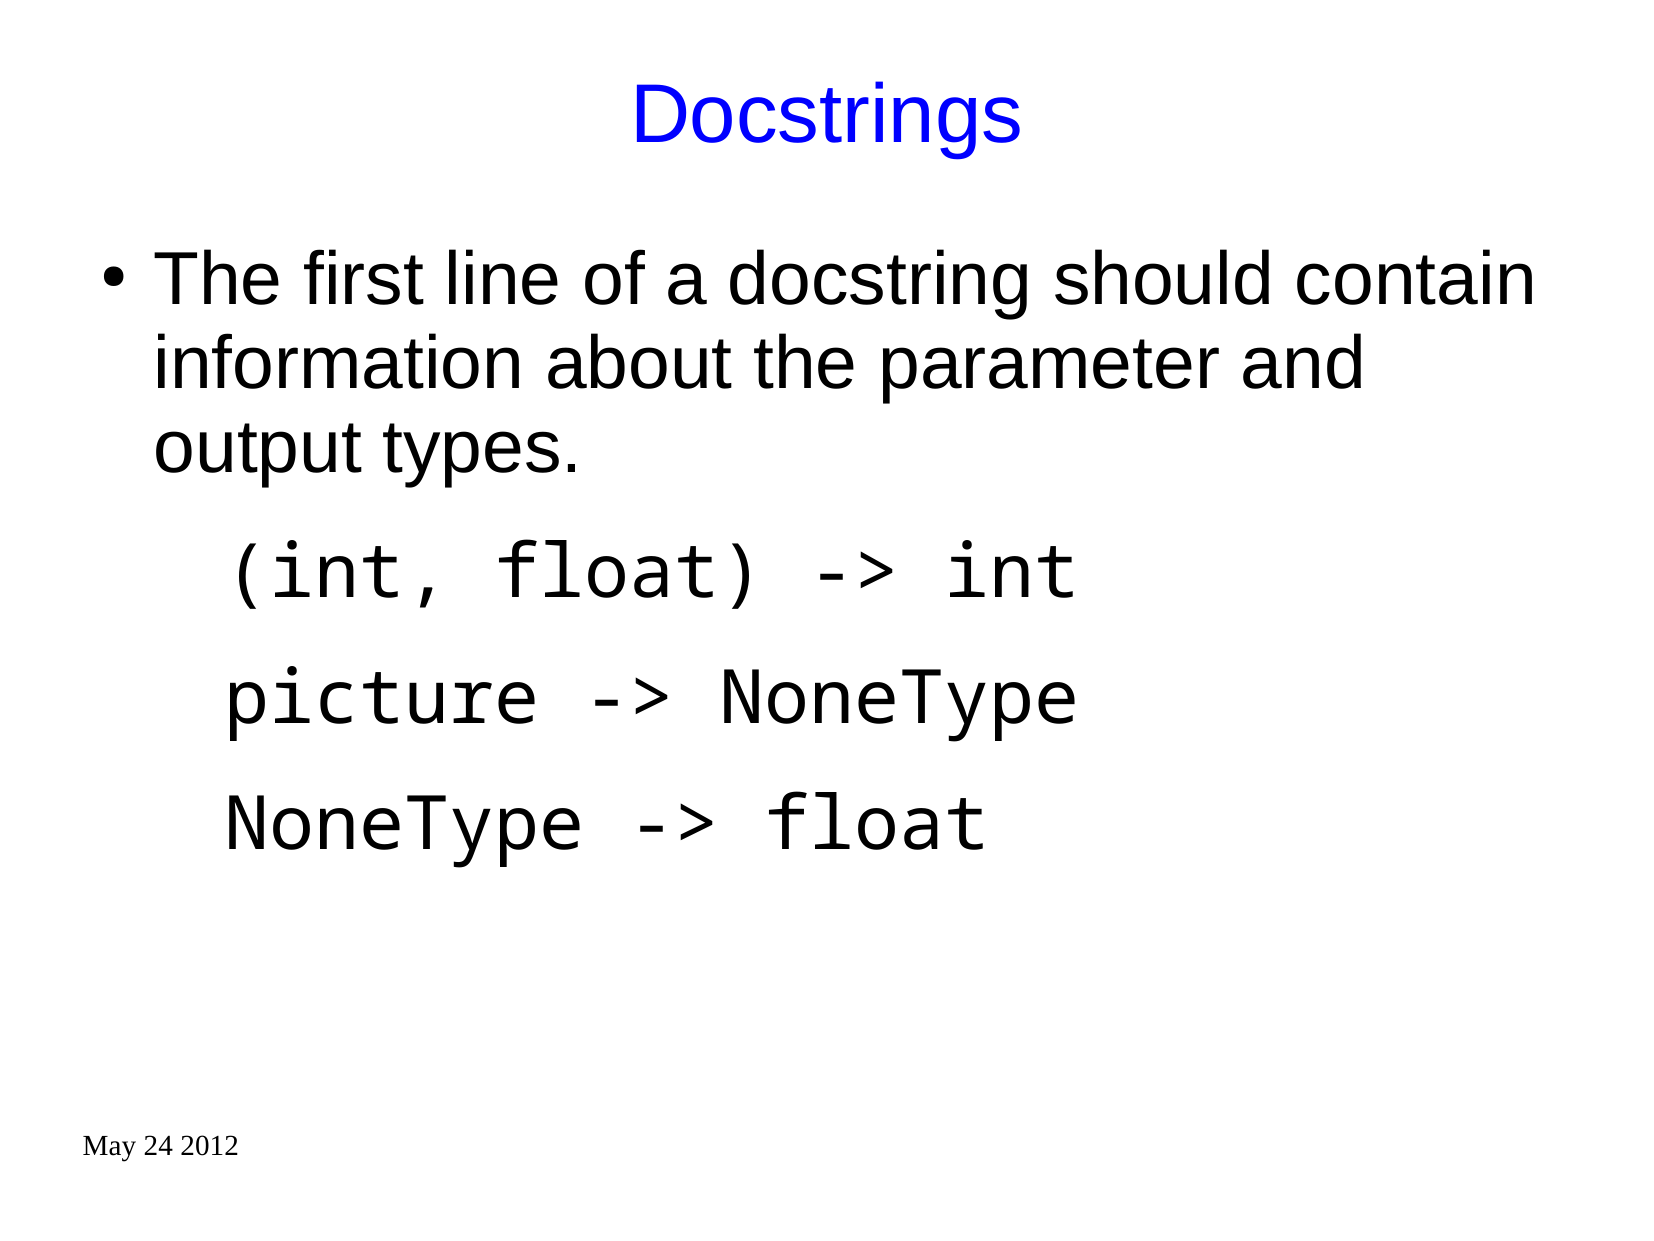

# Docstrings
The first line of a docstring should contain information about the parameter and output types.
(int, float) -> int
picture -> NoneType
NoneType -> float
May 24 2012